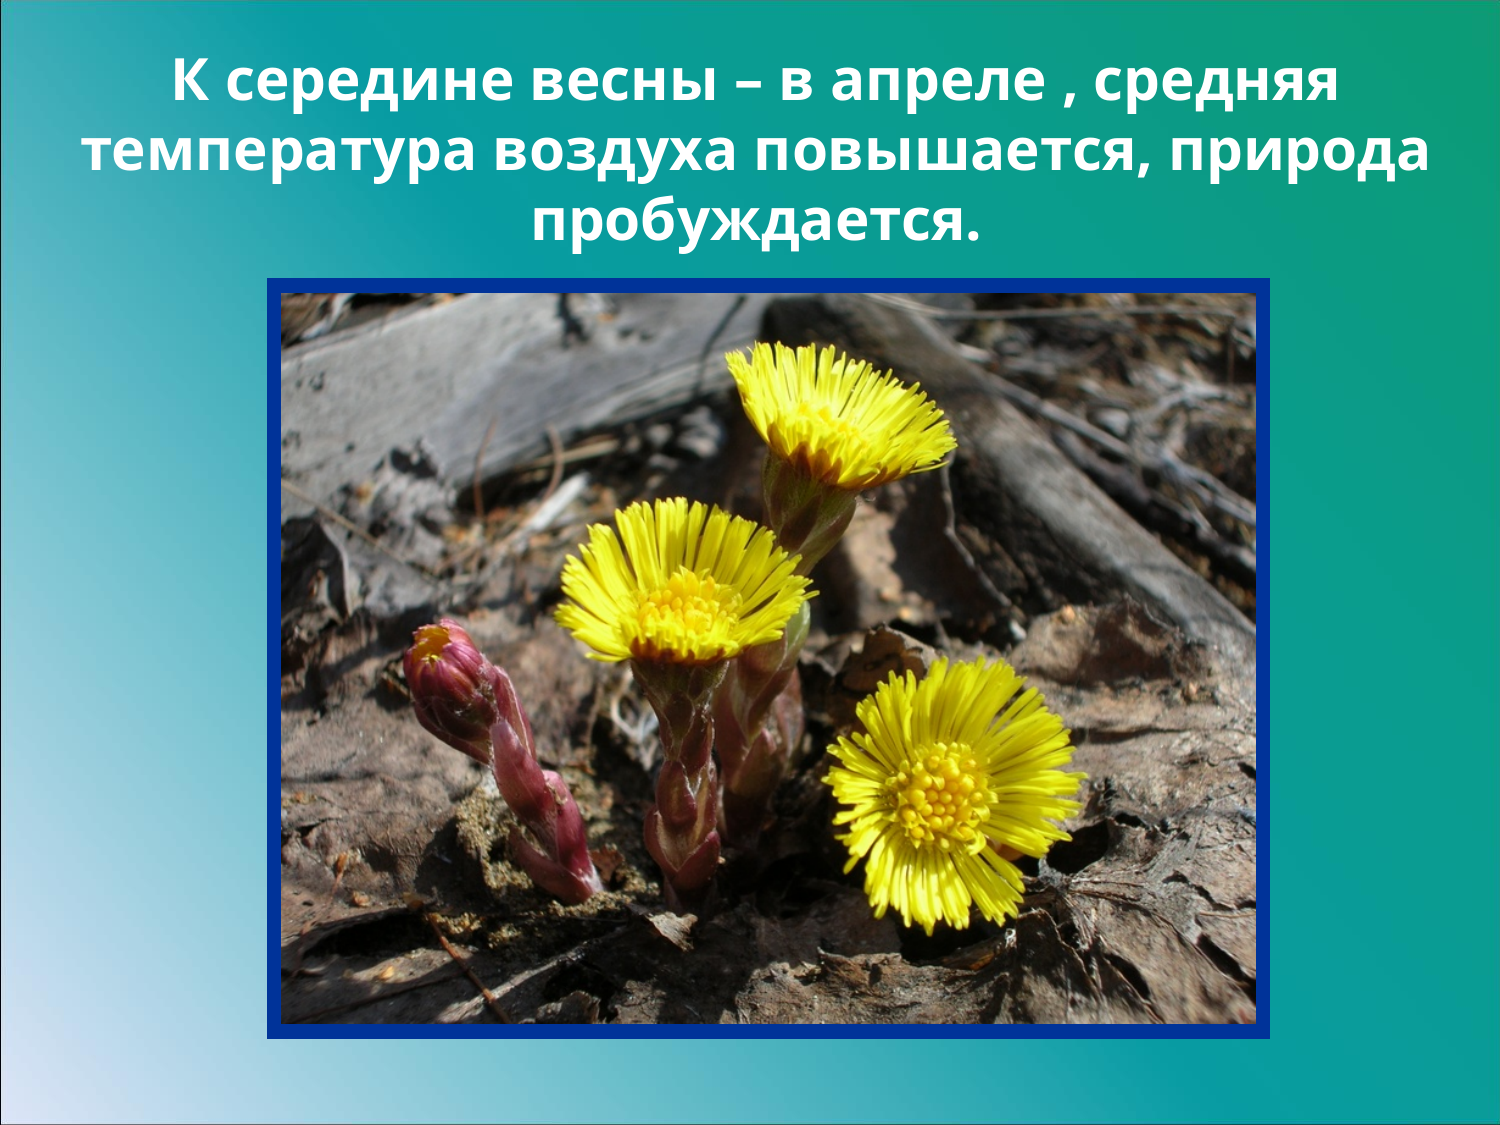

# К середине весны – в апреле , средняя температура воздуха повышается, природа пробуждается.